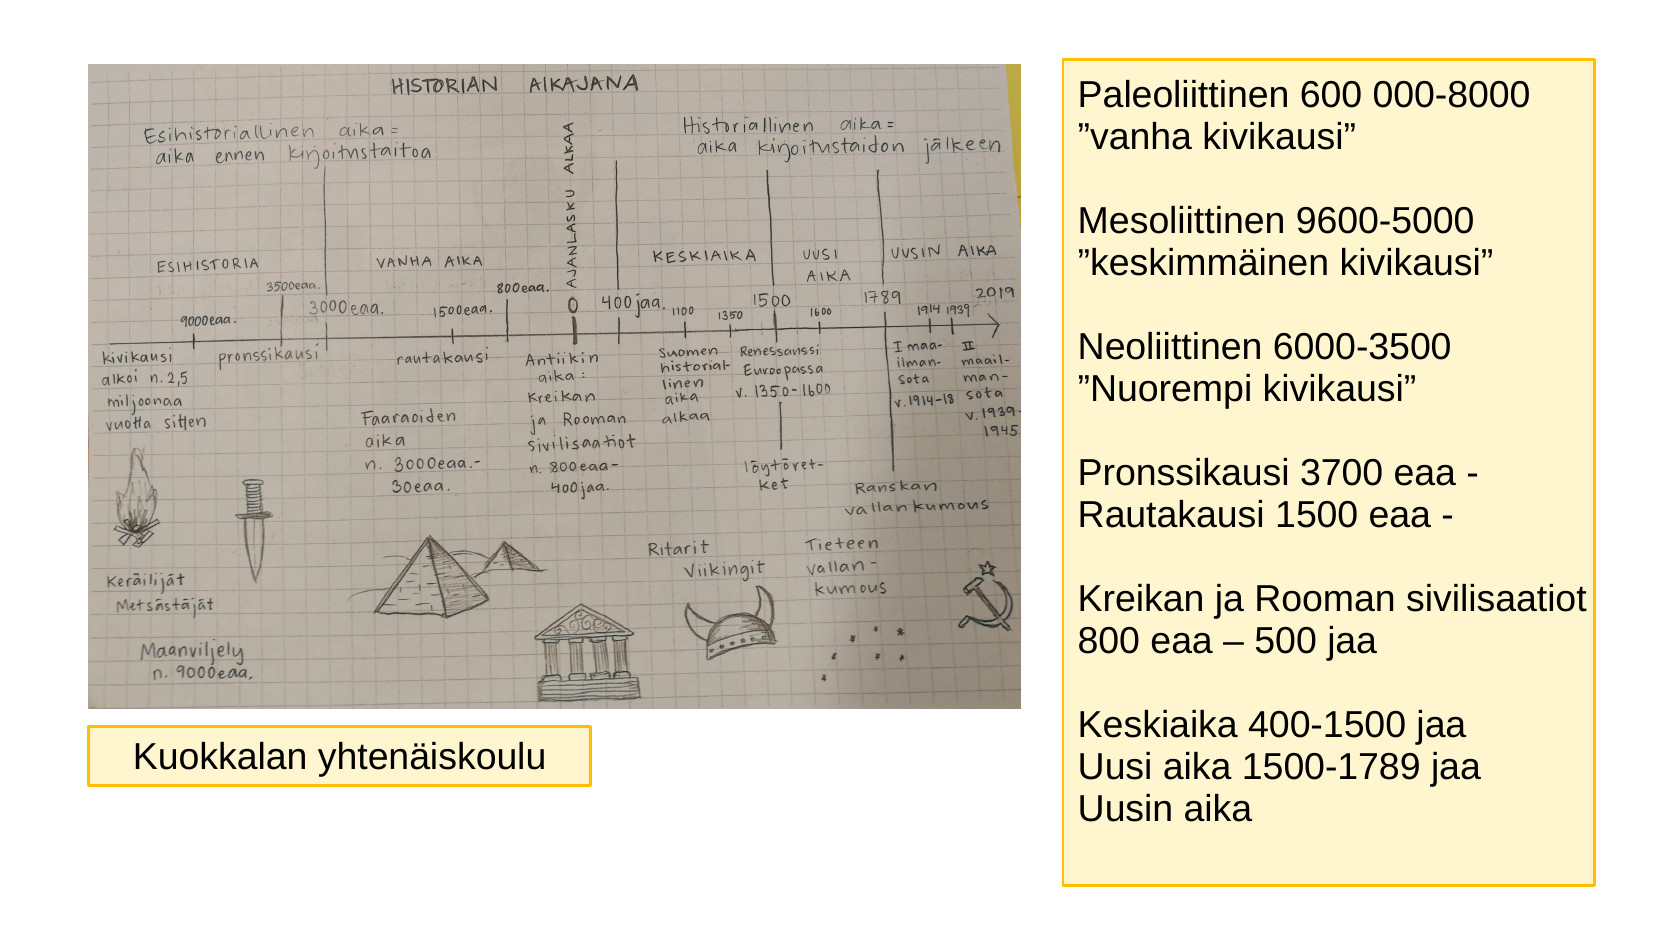

Paleoliittinen 600 000-8000
”vanha kivikausi”
Mesoliittinen 9600-5000
”keskimmäinen kivikausi”
Neoliittinen 6000-3500
”Nuorempi kivikausi”
Pronssikausi 3700 eaa -
Rautakausi 1500 eaa -
Kreikan ja Rooman sivilisaatiot
800 eaa – 500 jaa
Keskiaika 400-1500 jaa
Uusi aika 1500-1789 jaa
Uusin aika
Kuokkalan yhtenäiskoulu